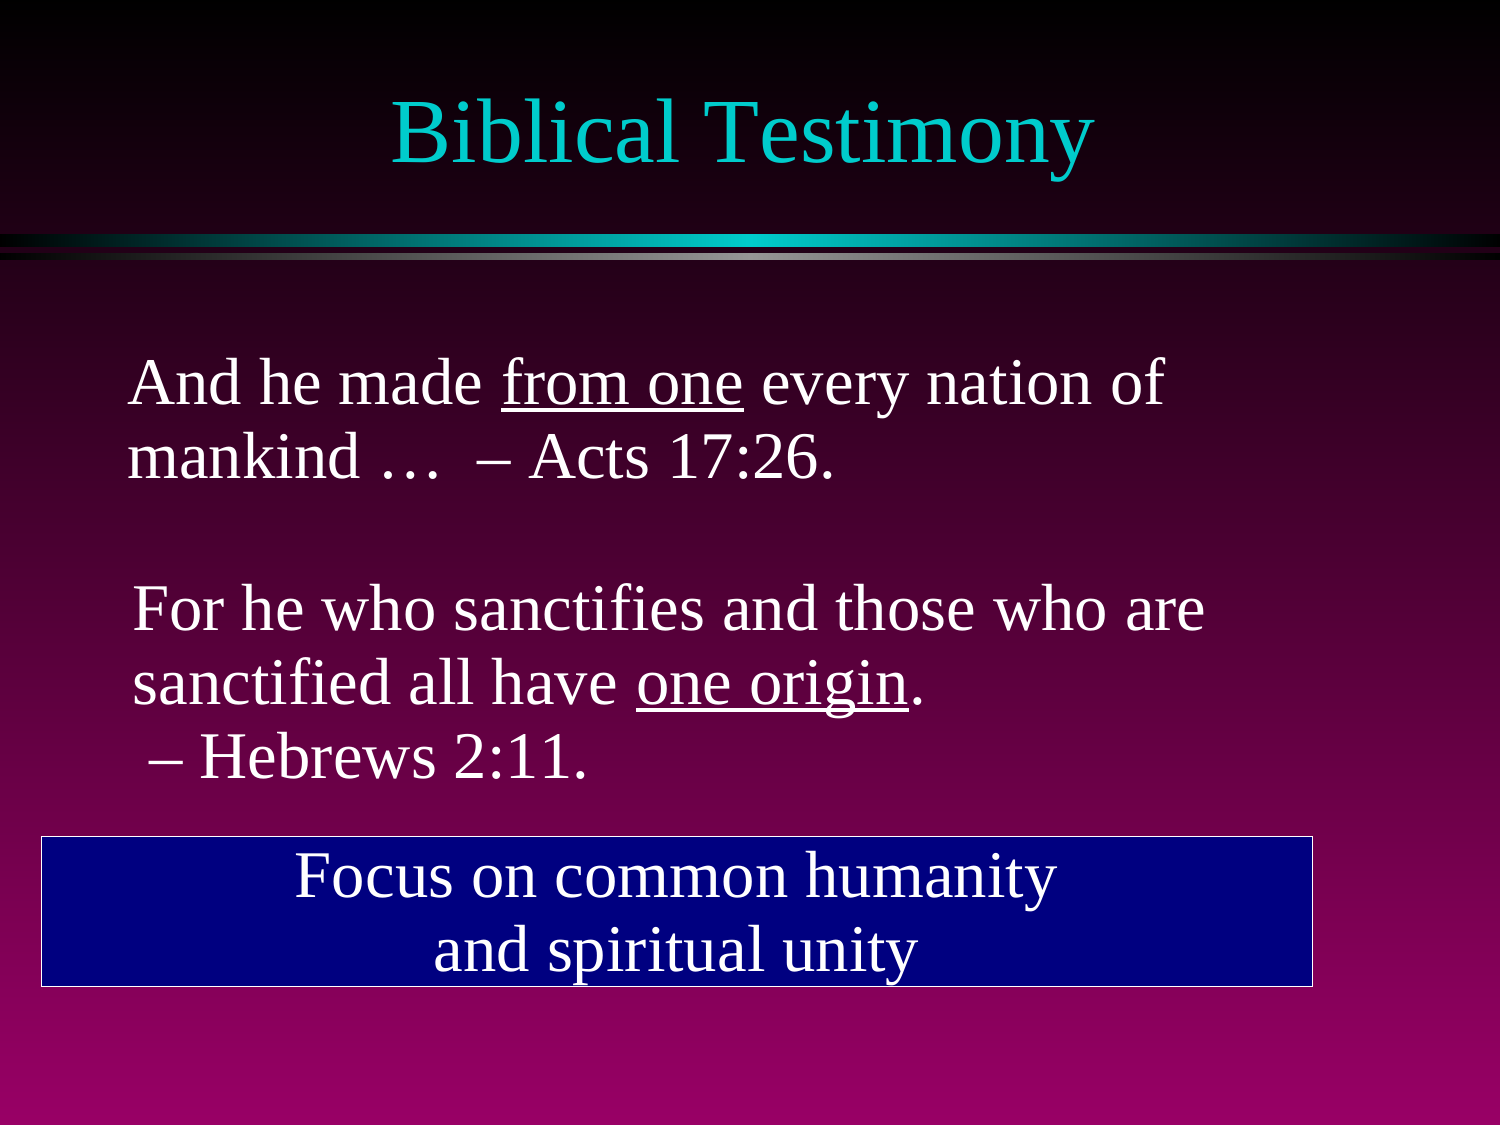

# Biblical Testimony
And he made from one every nation of mankind … – Acts 17:26.
For he who sanctifies and those who are sanctified all have one origin.
 – Hebrews 2:11.
Focus on common humanity
and spiritual unity